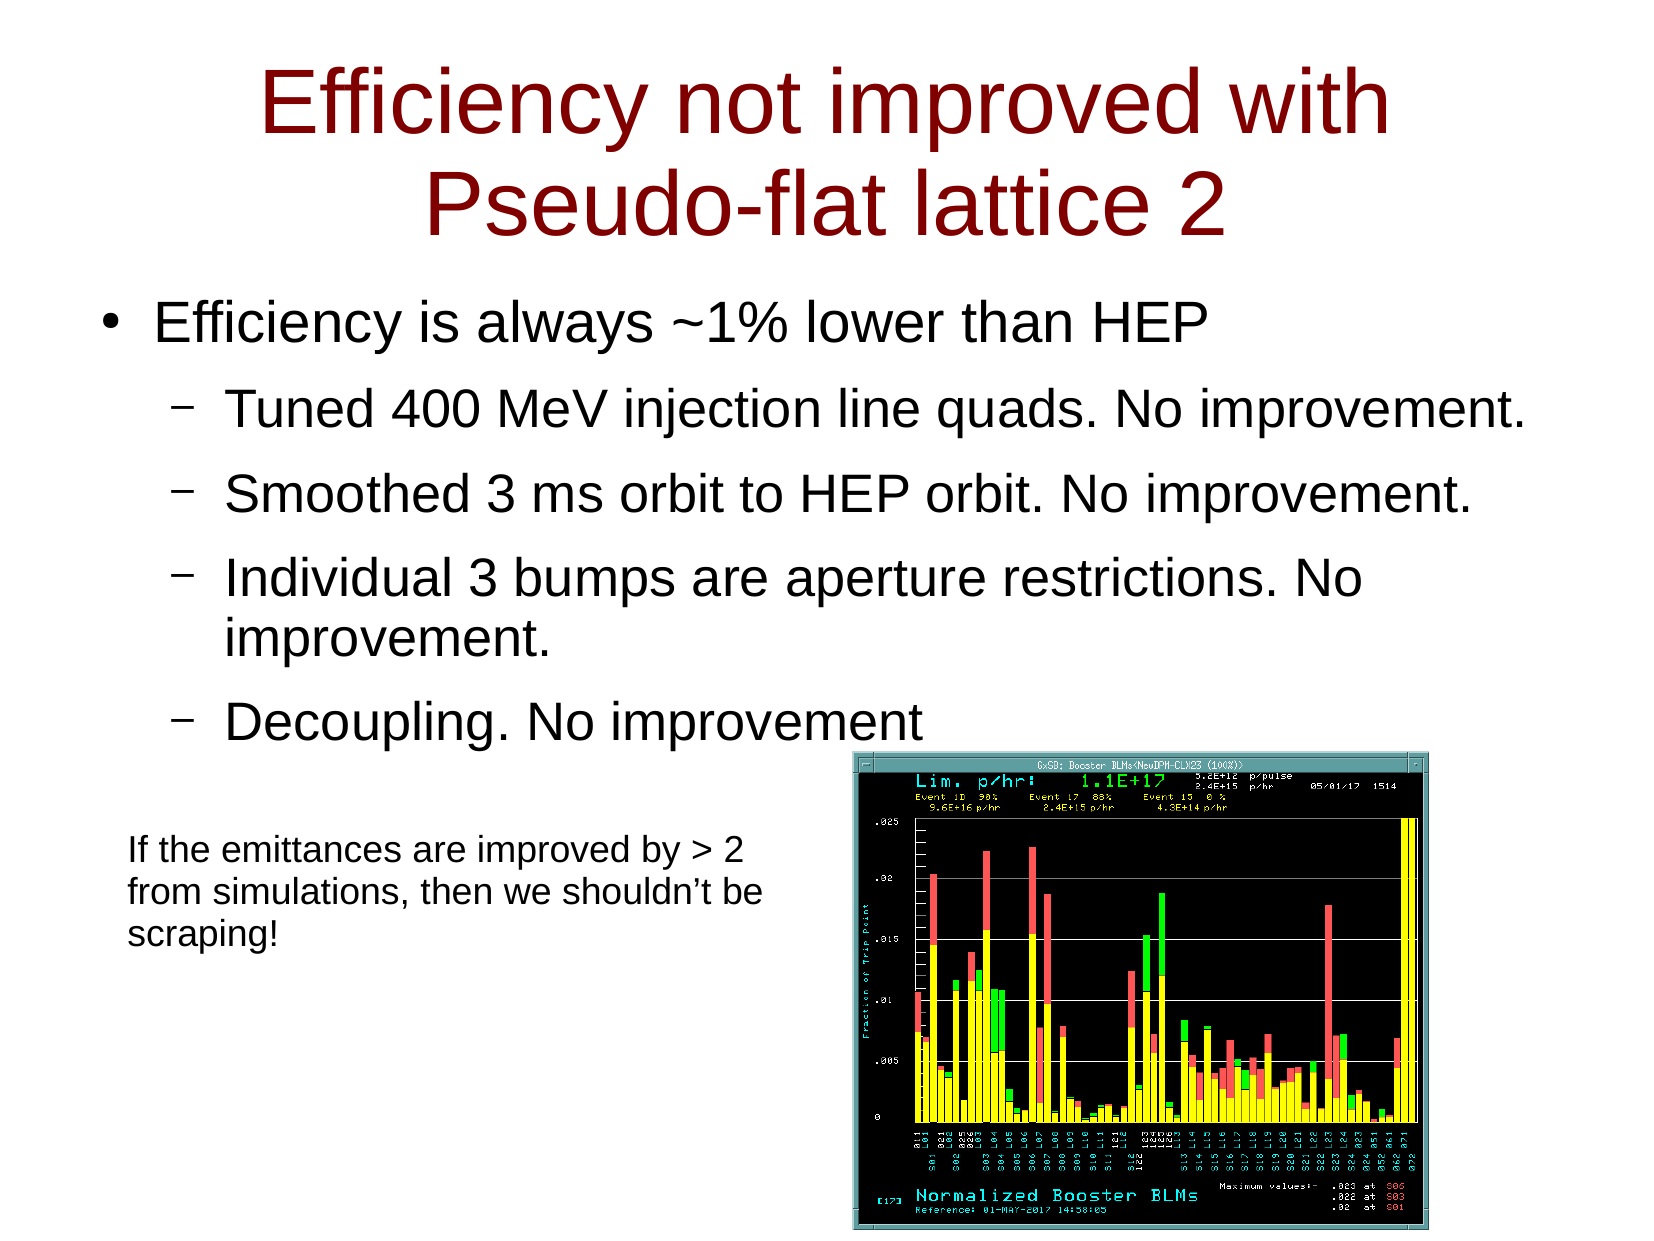

# Efficiency not improved with Pseudo-flat lattice 2
Efficiency is always ~1% lower than HEP
Tuned 400 MeV injection line quads. No improvement.
Smoothed 3 ms orbit to HEP orbit. No improvement.
Individual 3 bumps are aperture restrictions. No improvement.
Decoupling. No improvement
If the emittances are improved by > 2 from simulations, then we shouldn’t be scraping!